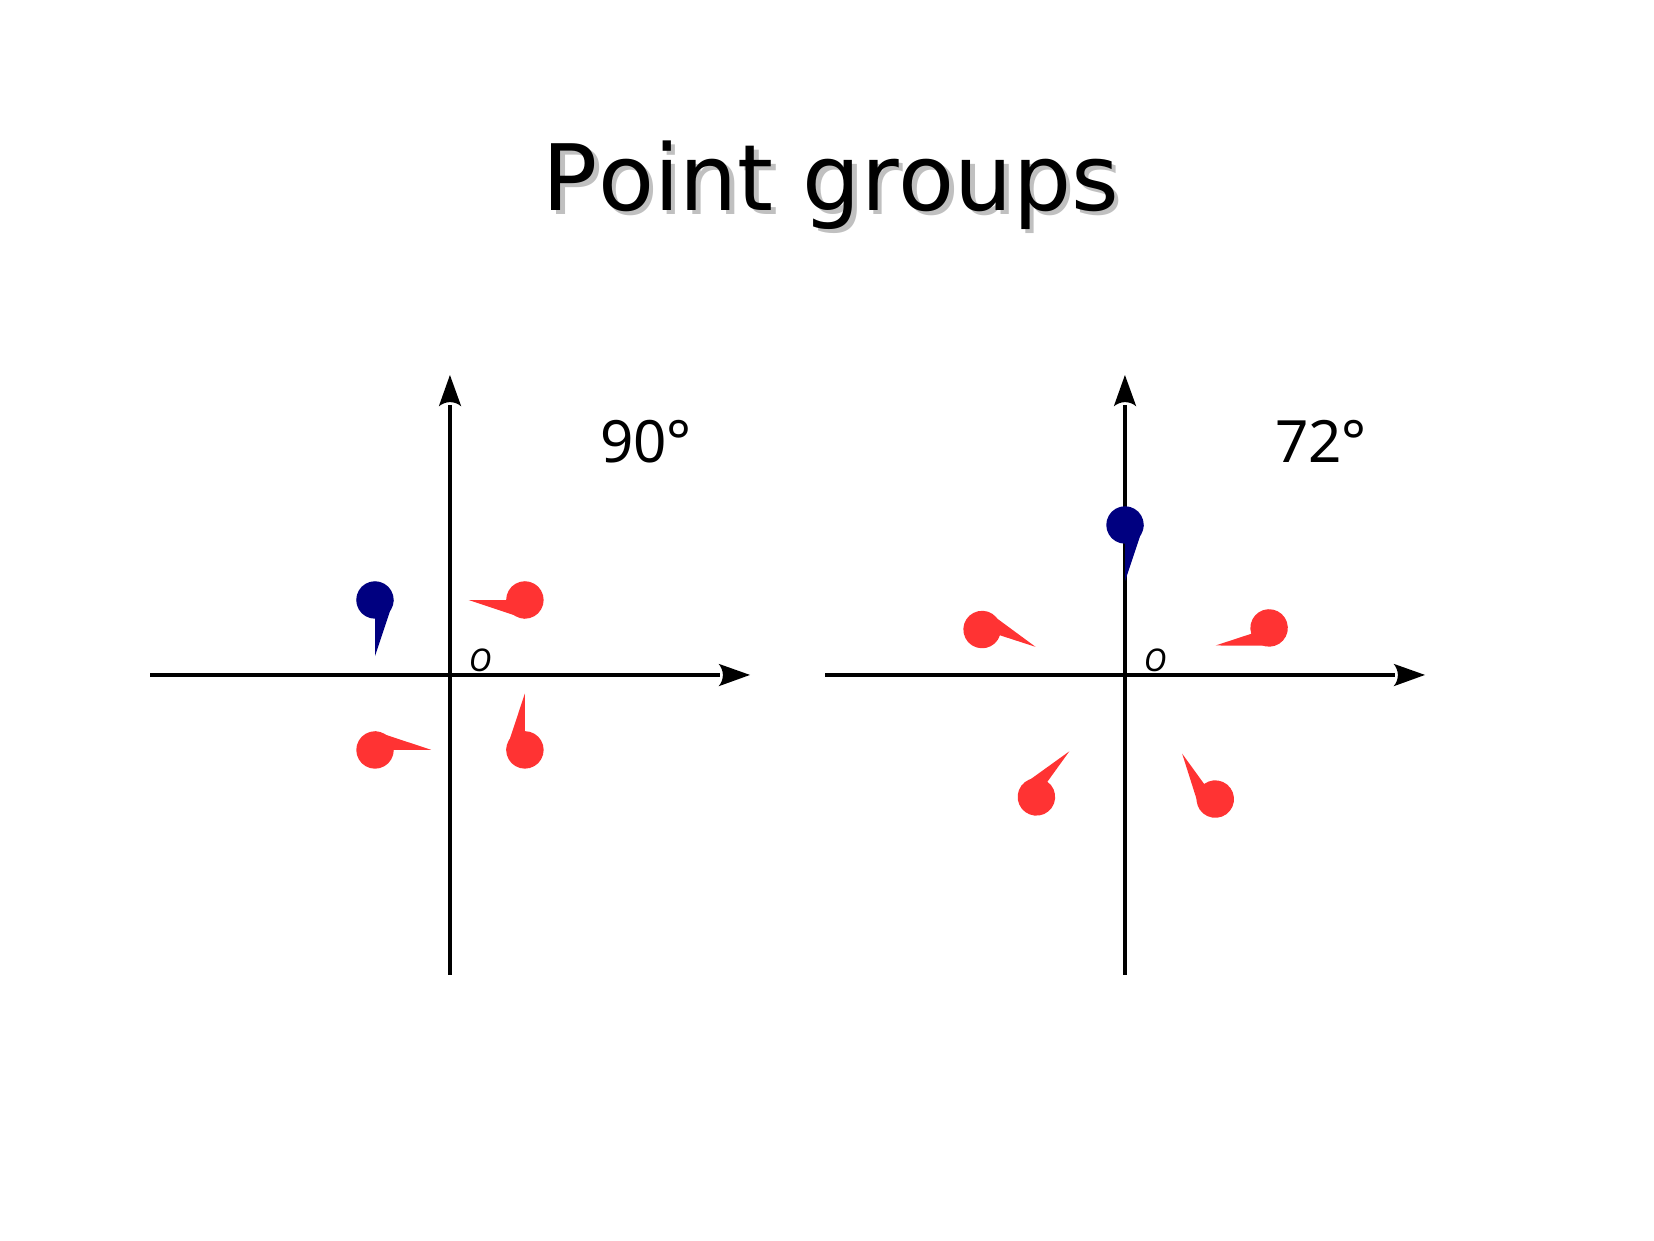

# Point groups
90°
72°
O
O